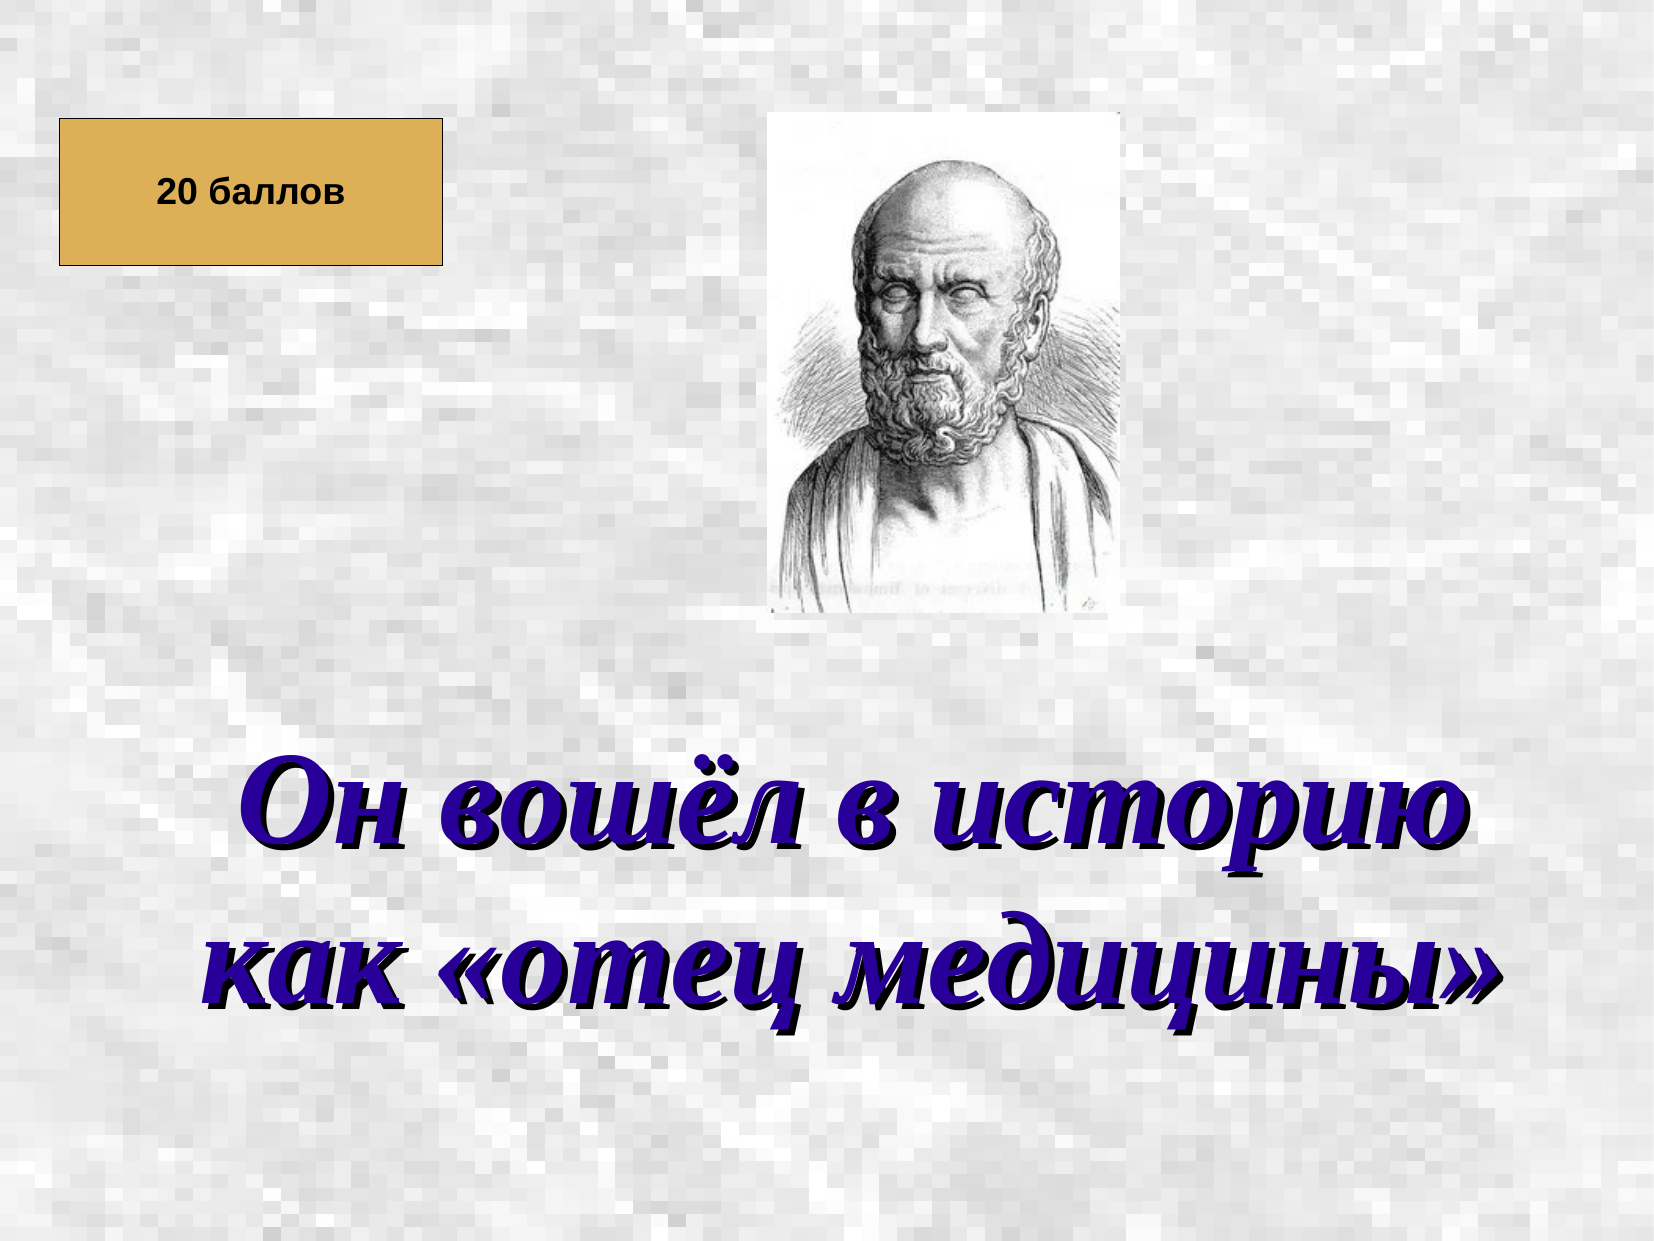

20 баллов
# Он вошёл в историю как «отец медицины»